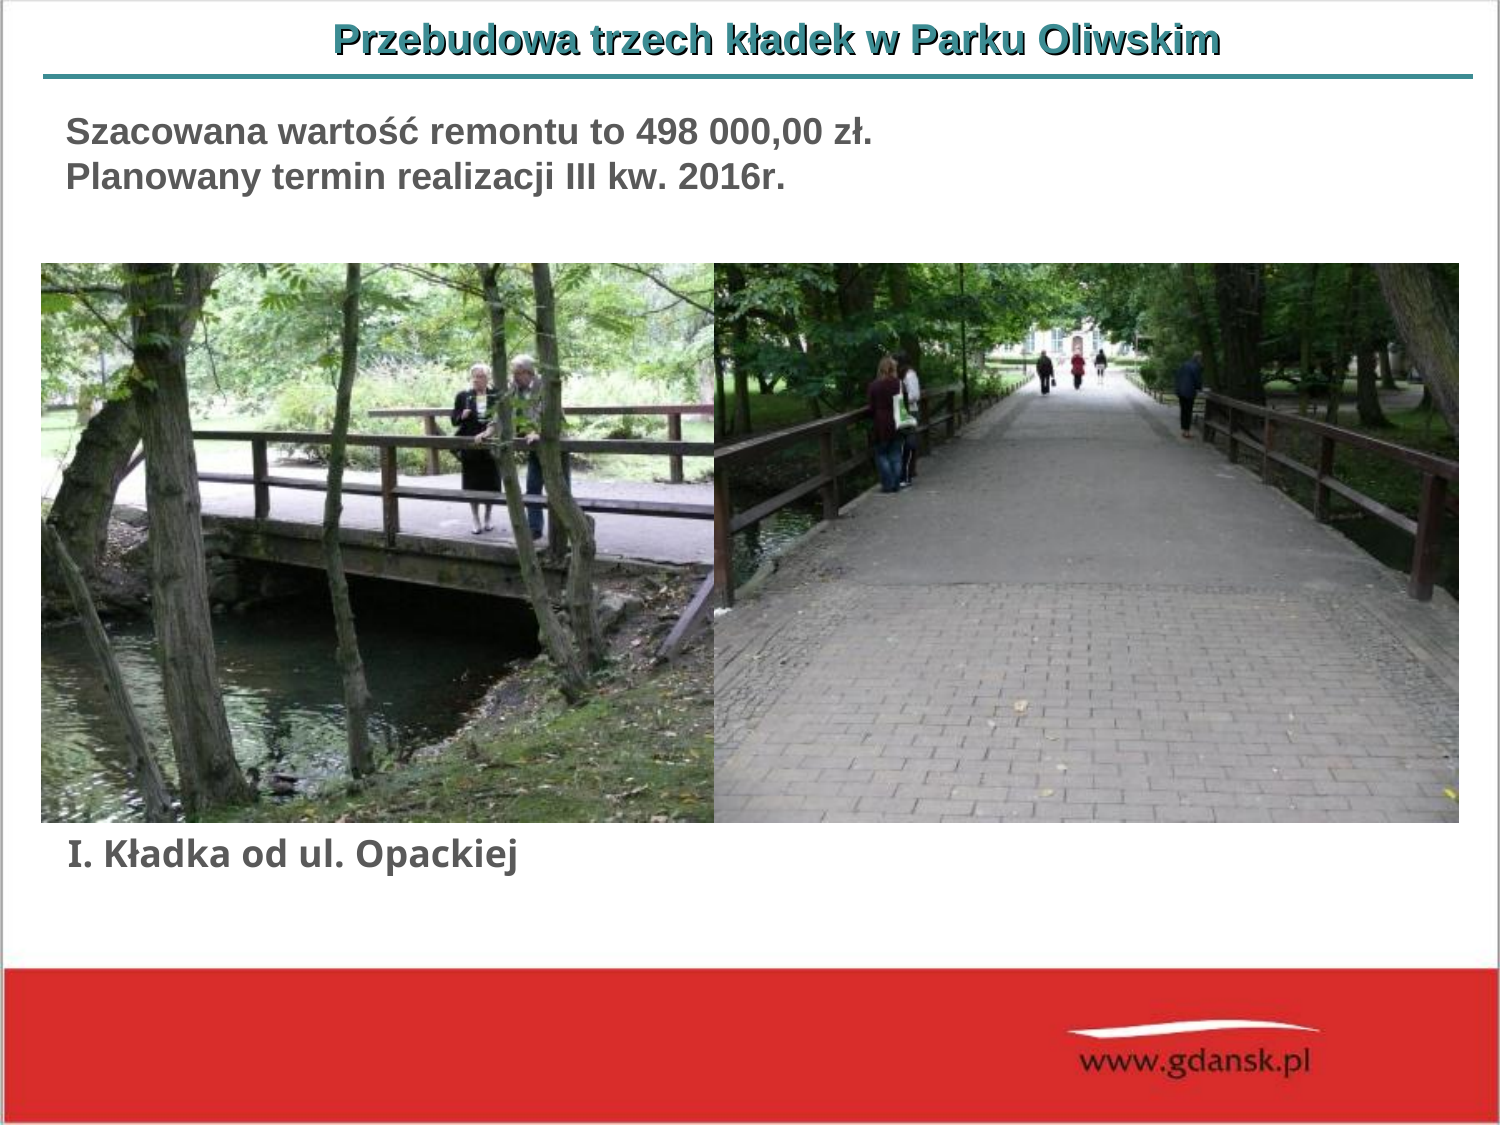

Przebudowa trzech kładek w Parku Oliwskim
Szacowana wartość remontu to 498 000,00 zł.
Planowany termin realizacji III kw. 2016r.
Woliera dla pawi w Ogrodzie Saskim w Lublinie , 2015 r.
I. Kładka od ul. Opackiej